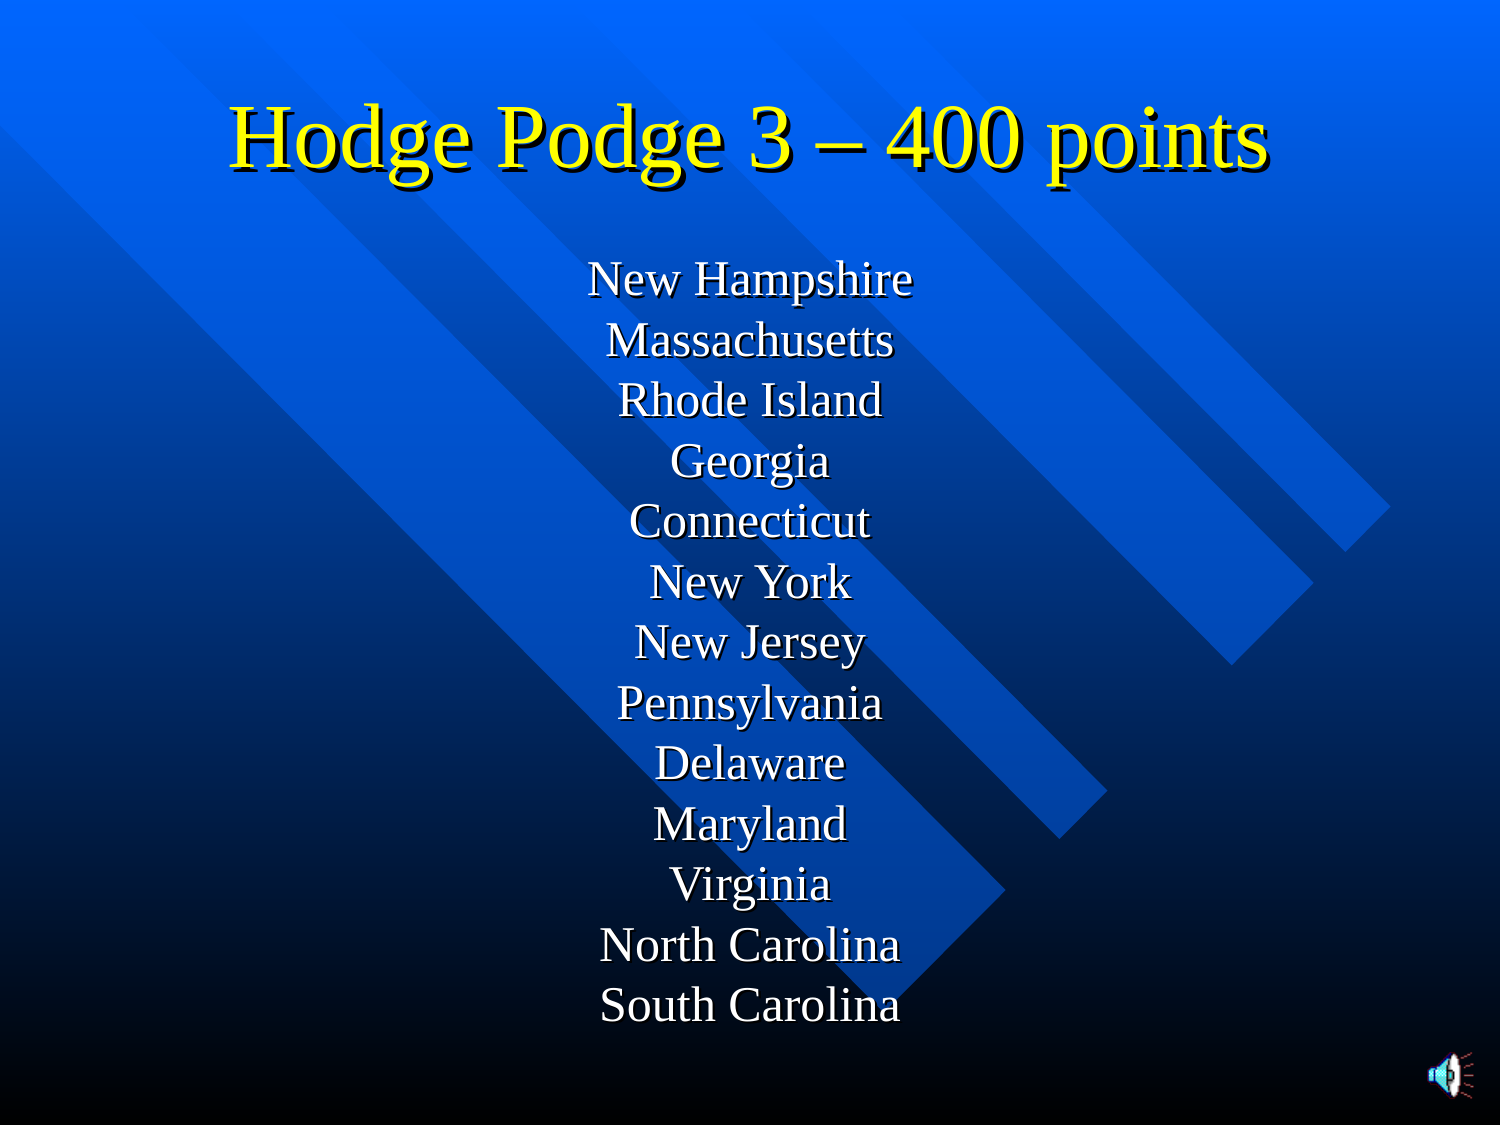

# Hodge Podge 3 – 400 points
New Hampshire
Massachusetts
Rhode Island
Georgia
Connecticut
New York
New Jersey
Pennsylvania
Delaware
Maryland
Virginia
North Carolina
South Carolina